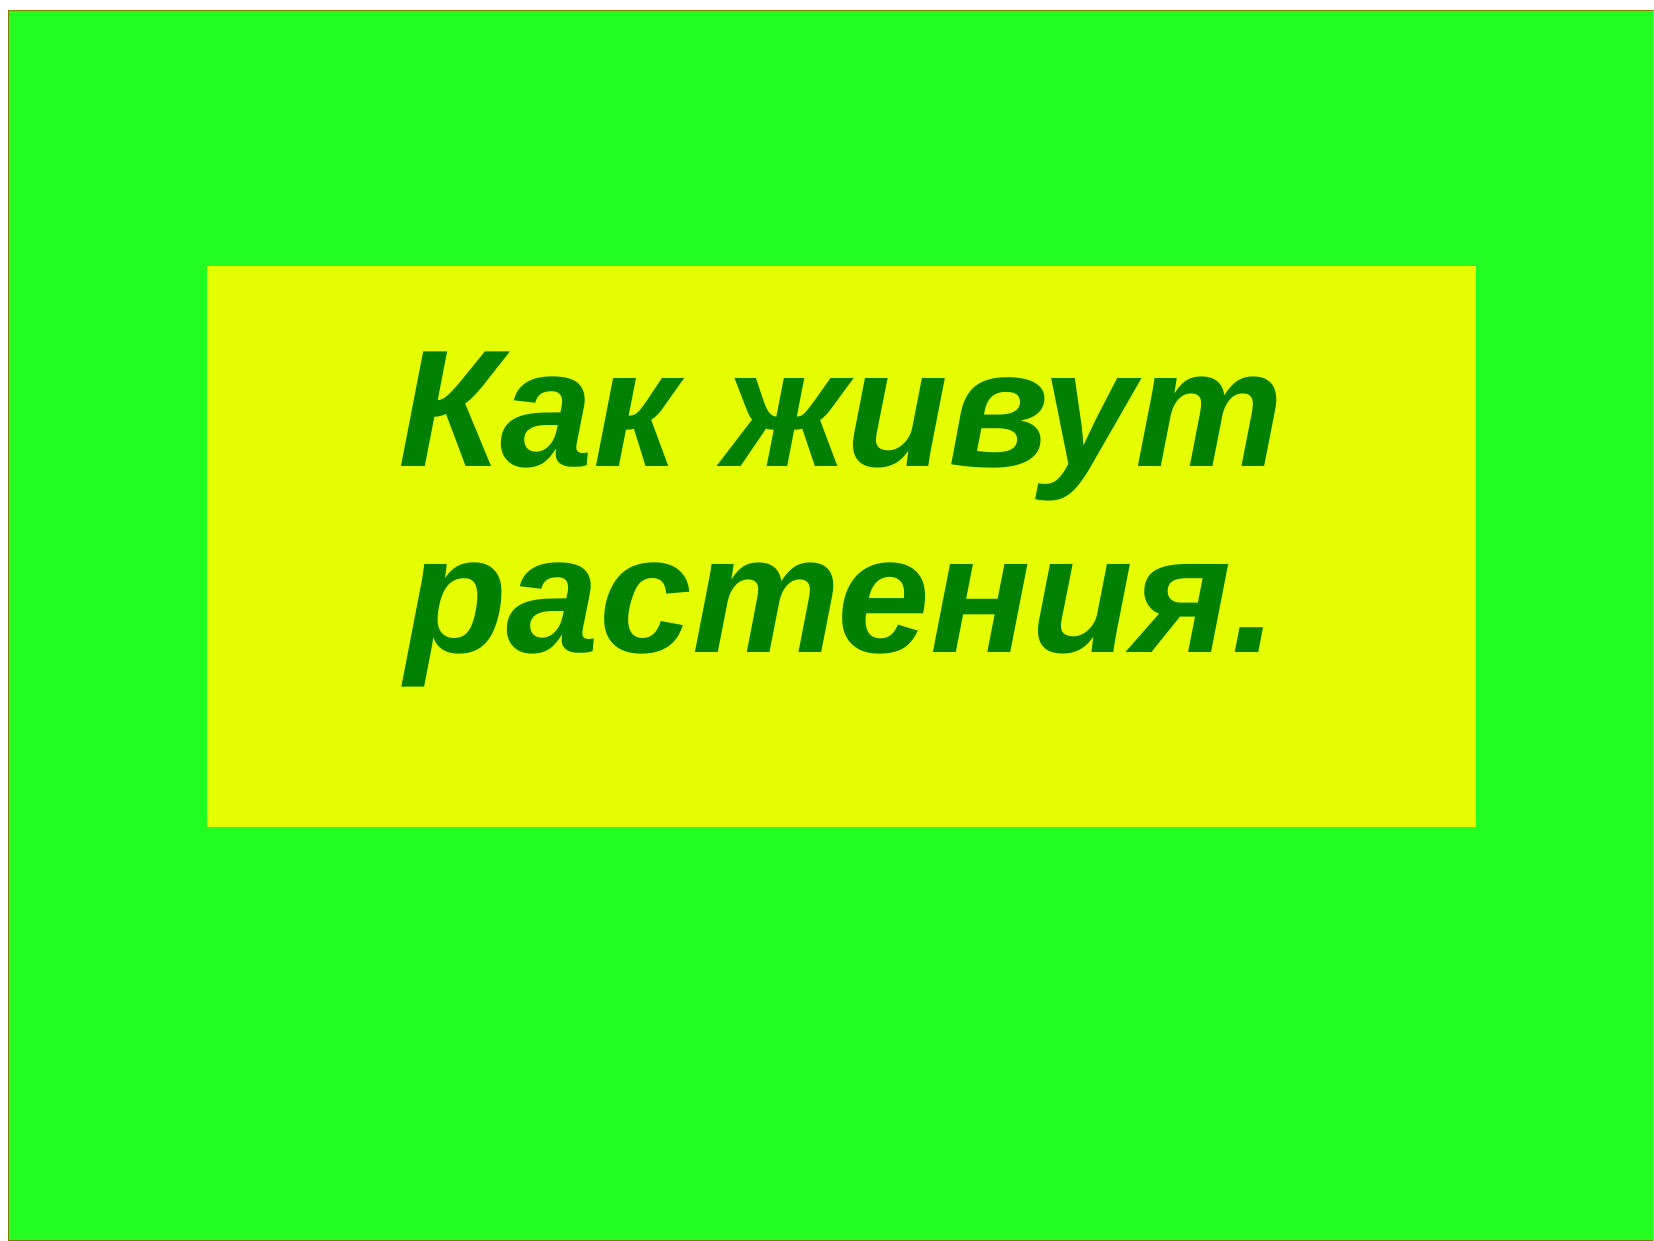

| |
| --- |
| Как живут растения. |
| --- |